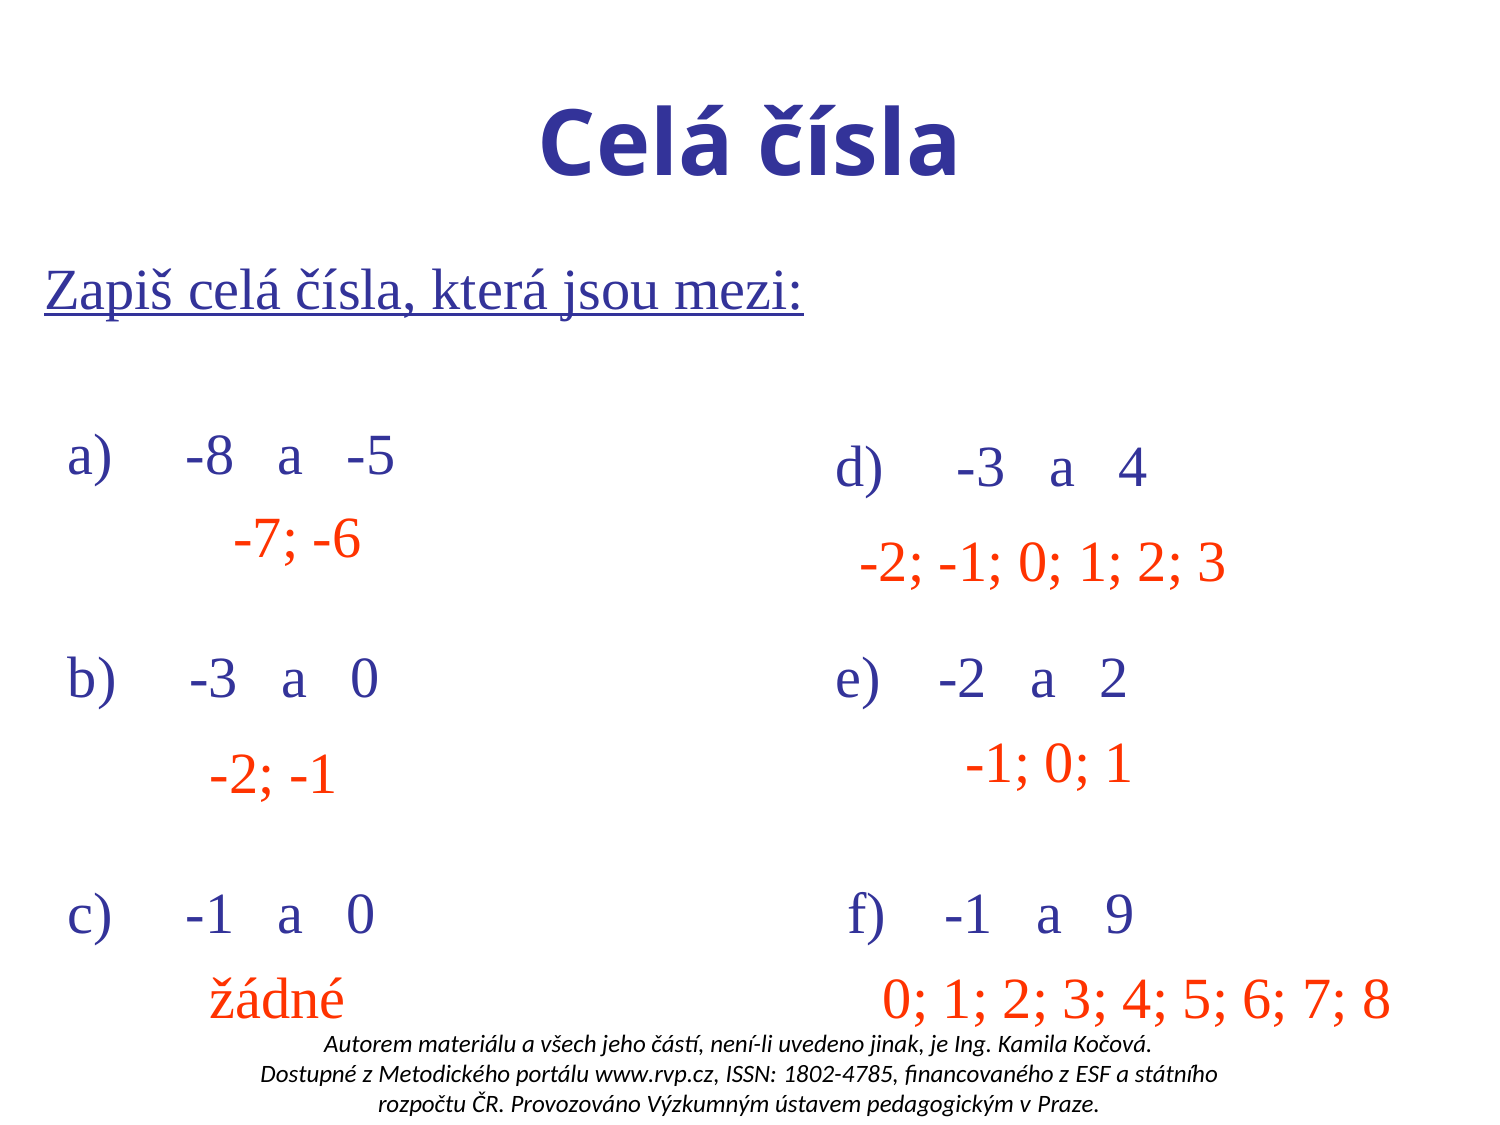

# Celá čísla
Zapiš celá čísla, která jsou mezi:
a) -8 a -5
d) -3 a 4
-7; -6
-2; -1; 0; 1; 2; 3
b) -3 a 0
e) -2 a 2
-1; 0; 1
-2; -1
c) -1 a 0
f) -1 a 9
žádné
0; 1; 2; 3; 4; 5; 6; 7; 8
Autorem materiálu a všech jeho částí, není-li uvedeno jinak, je Ing. Kamila Kočová.
Dostupné z Metodického portálu www.rvp.cz, ISSN: 1802-4785, financovaného z ESF a státního rozpočtu ČR. Provozováno Výzkumným ústavem pedagogickým v Praze.